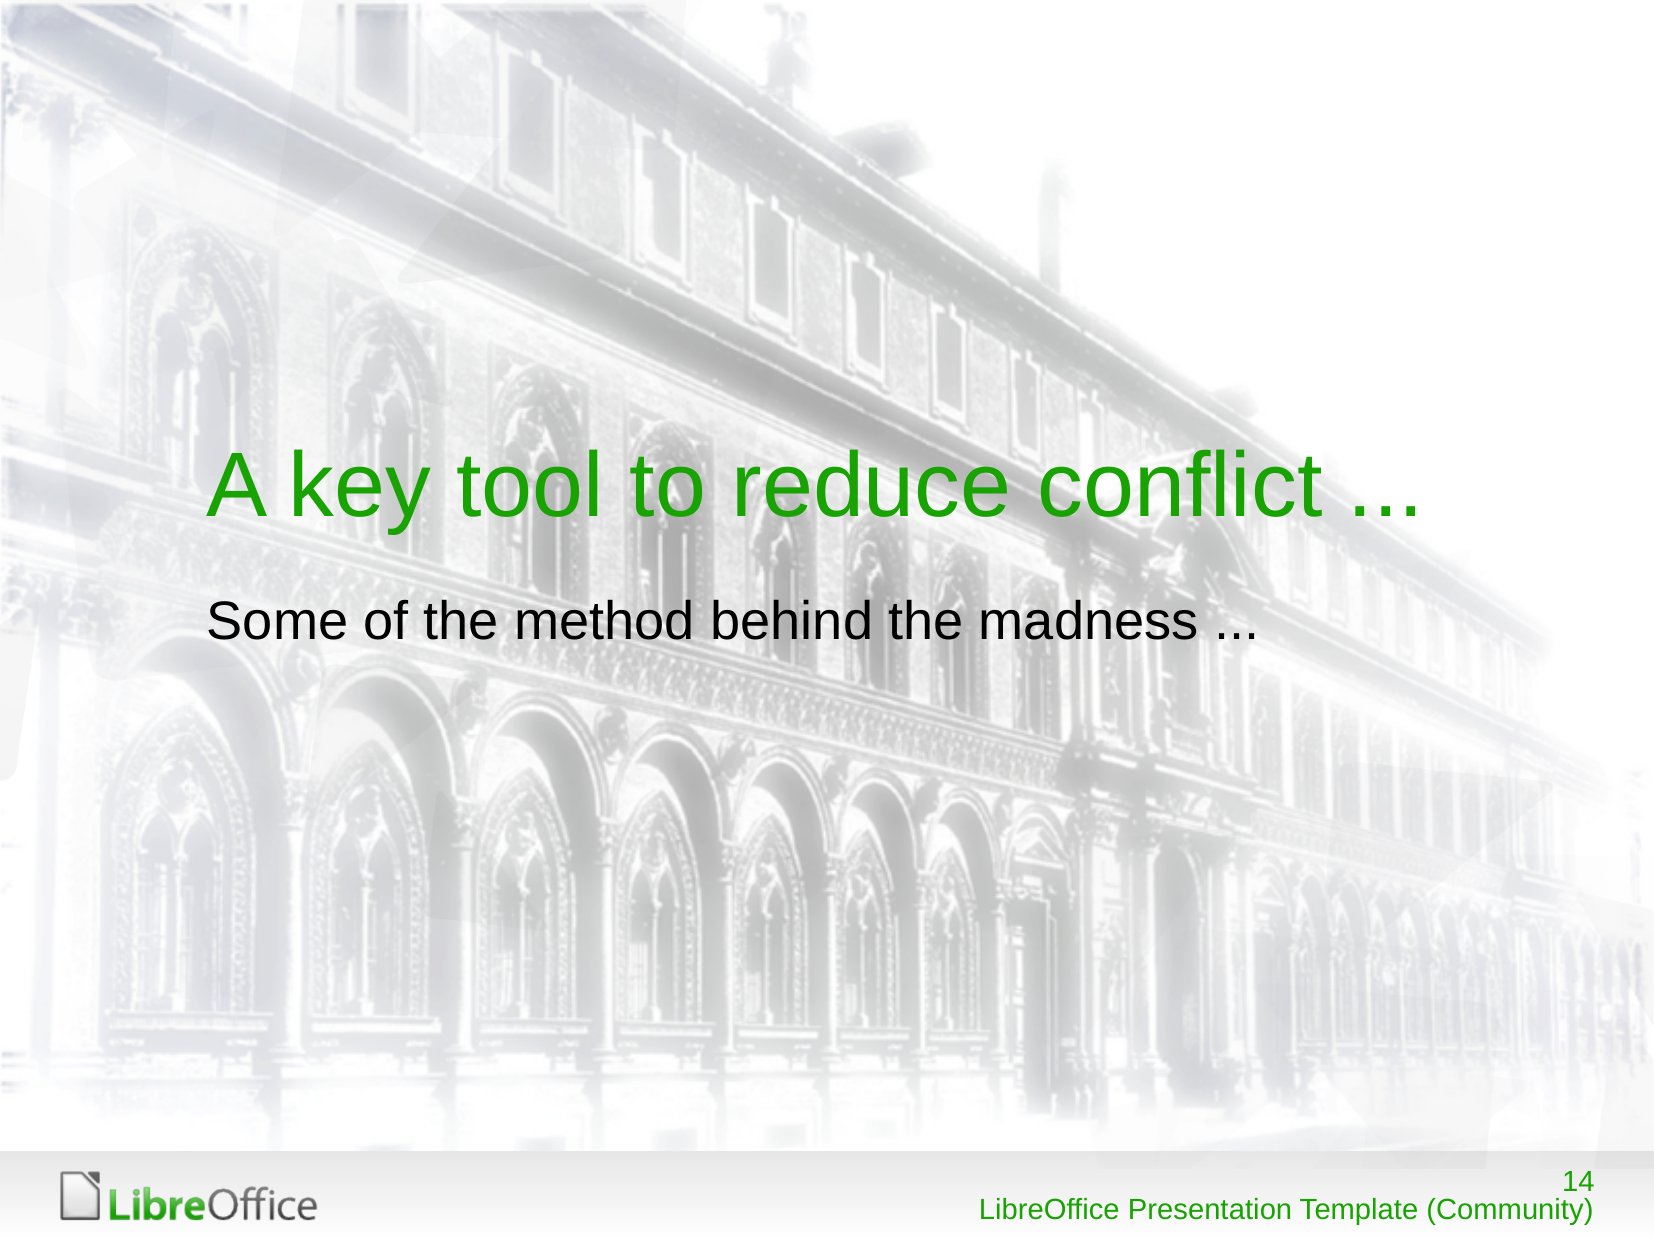

# A key tool to reduce conflict ...
Some of the method behind the madness ...
14
LibreOffice Presentation Template (Community)